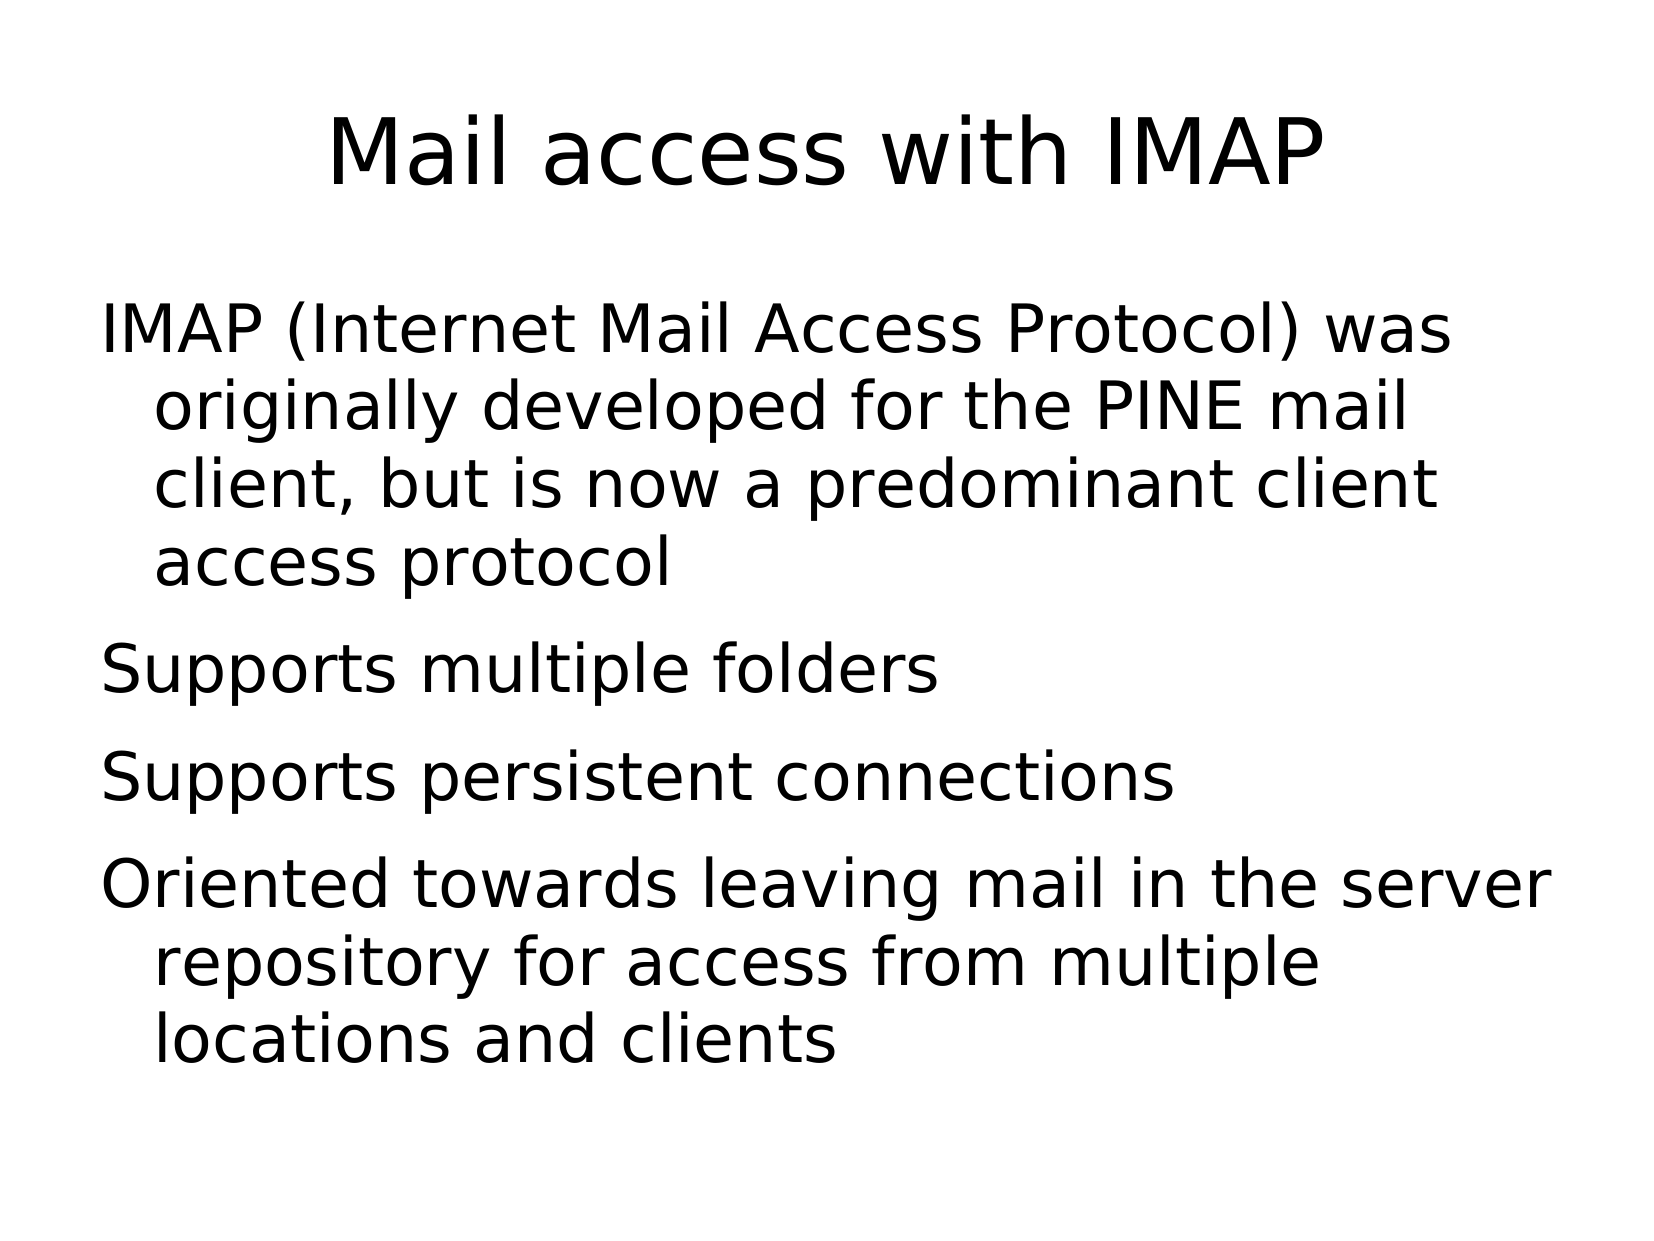

# Mail access with IMAP
IMAP (Internet Mail Access Protocol) was originally developed for the PINE mail client, but is now a predominant client access protocol
Supports multiple folders
Supports persistent connections
Oriented towards leaving mail in the server repository for access from multiple locations and clients